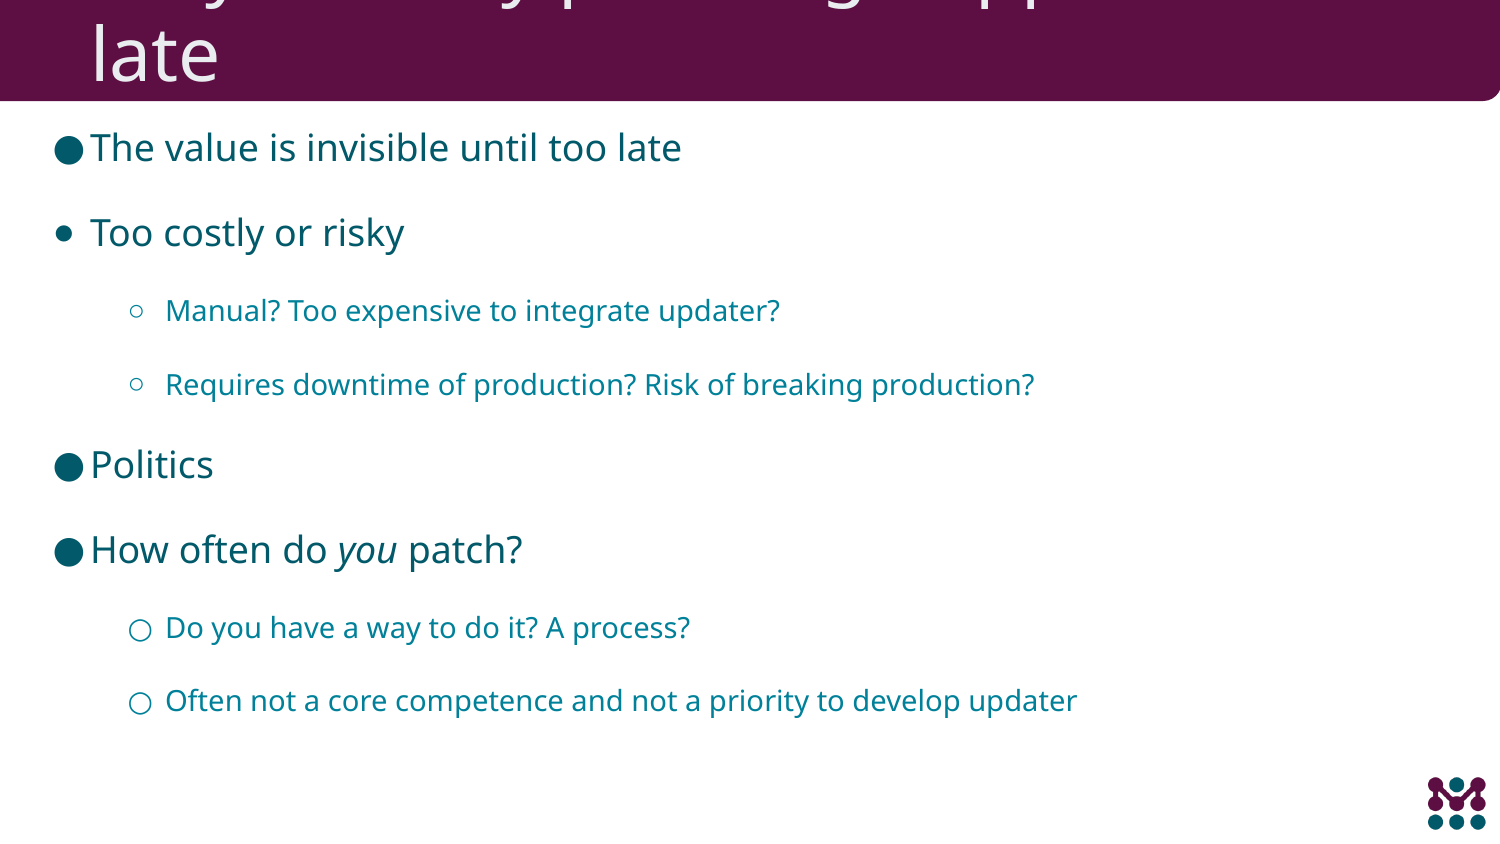

# Why security patching happens too late
The value is invisible until too late
Too costly or risky
Manual? Too expensive to integrate updater?
Requires downtime of production? Risk of breaking production?
Politics
How often do you patch?
Do you have a way to do it? A process?
Often not a core competence and not a priority to develop updater